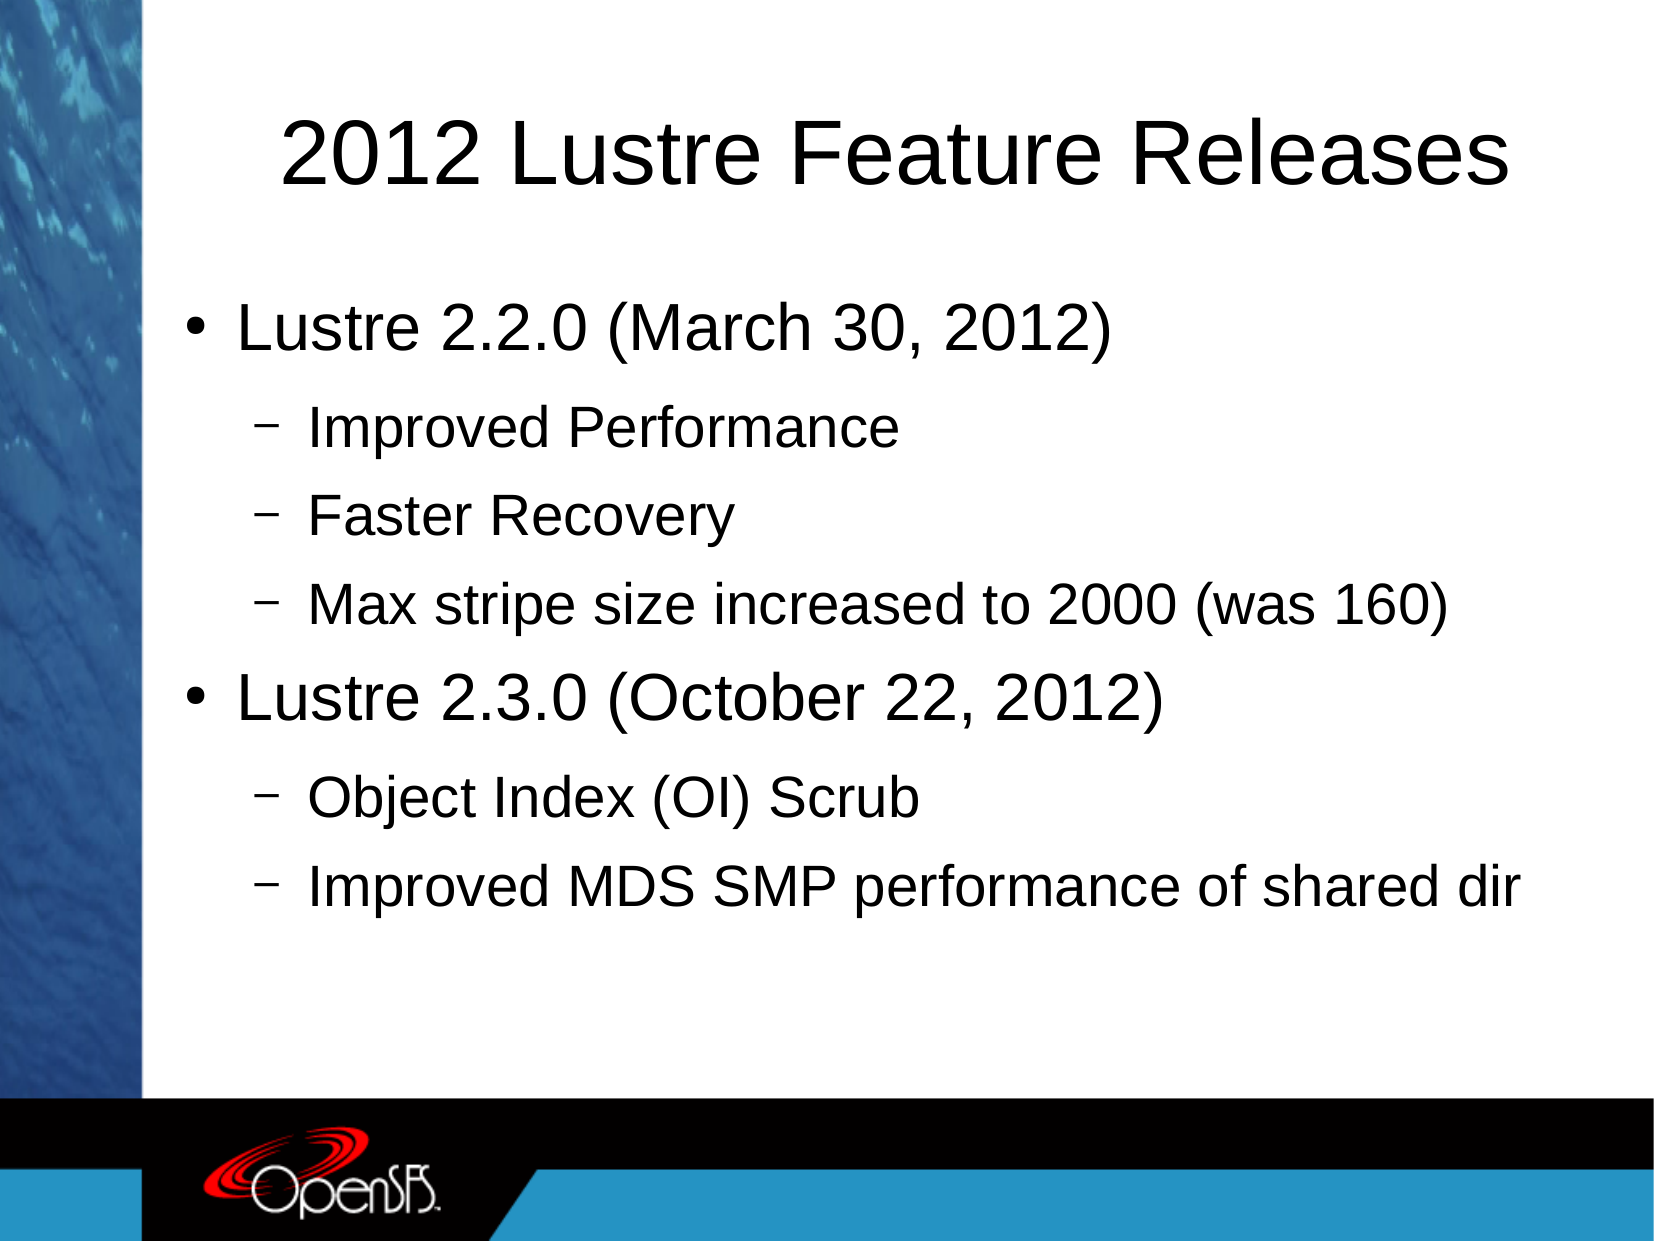

# 2012 Lustre Feature Releases
Lustre 2.2.0 (March 30, 2012)
Improved Performance
Faster Recovery
Max stripe size increased to 2000 (was 160)
Lustre 2.3.0 (October 22, 2012)
Object Index (OI) Scrub
Improved MDS SMP performance of shared dir